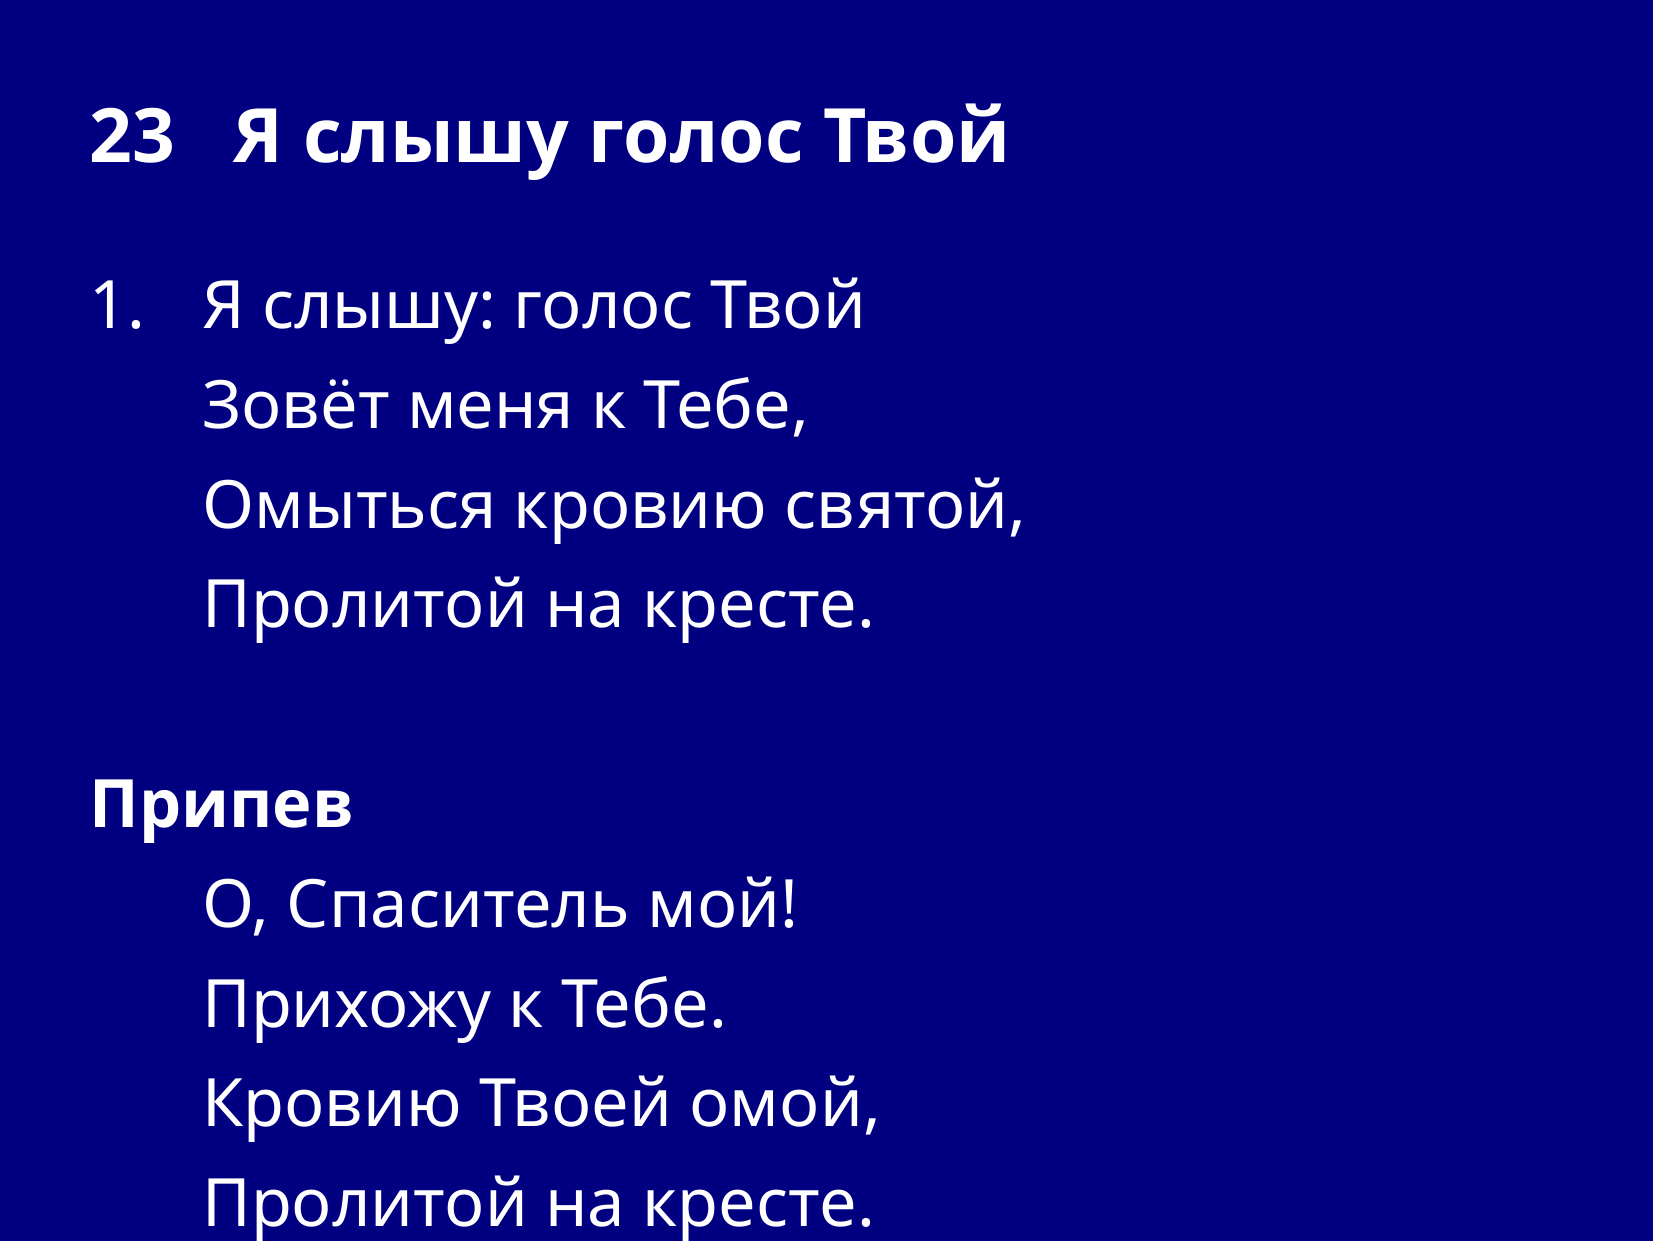

23 Я слышу голос Твой
1.	Я слышу: голос Твой
	Зовёт меня к Тебе,
	Омыться кровию святой,
	Пролитой на кресте.
Припев
	О, Спаситель мой!
	Прихожу к Тебе.
	Кровию Твоей омой,
	Пролитой на кресте.